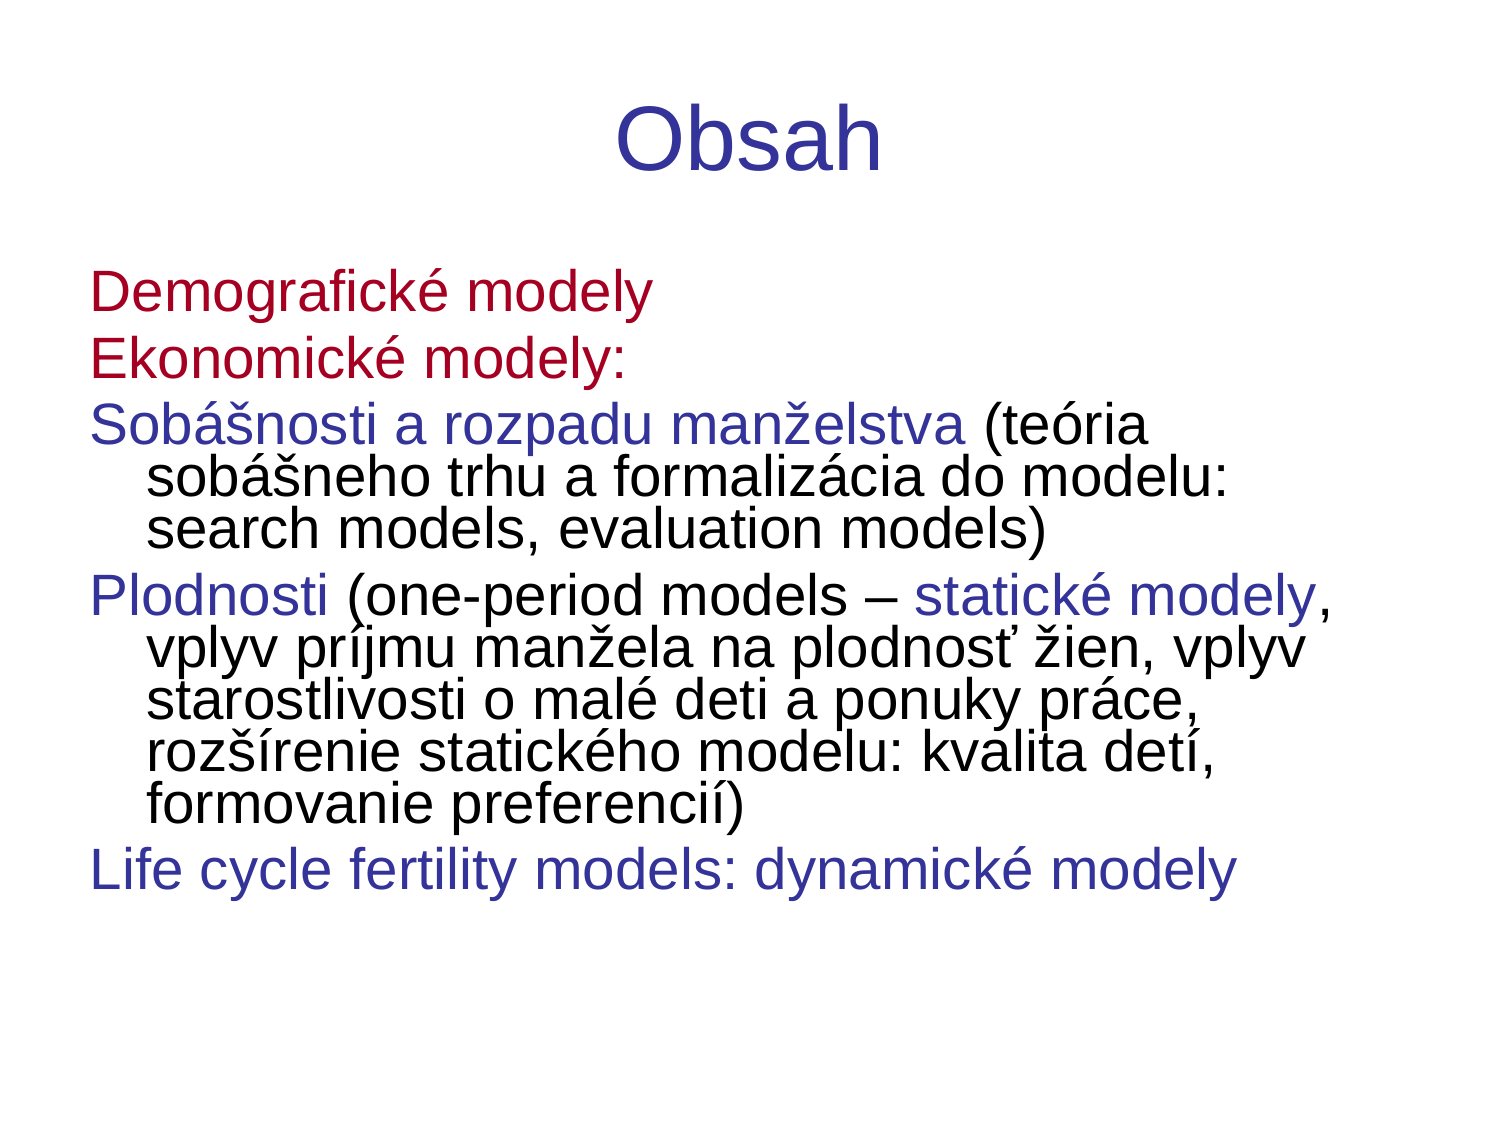

# Obsah
Demografické modely
Ekonomické modely:
Sobášnosti a rozpadu manželstva (teória sobášneho trhu a formalizácia do modelu: search models, evaluation models)
Plodnosti (one-period models – statické modely, vplyv príjmu manžela na plodnosť žien, vplyv starostlivosti o malé deti a ponuky práce, rozšírenie statického modelu: kvalita detí, formovanie preferencií)
Life cycle fertility models: dynamické modely